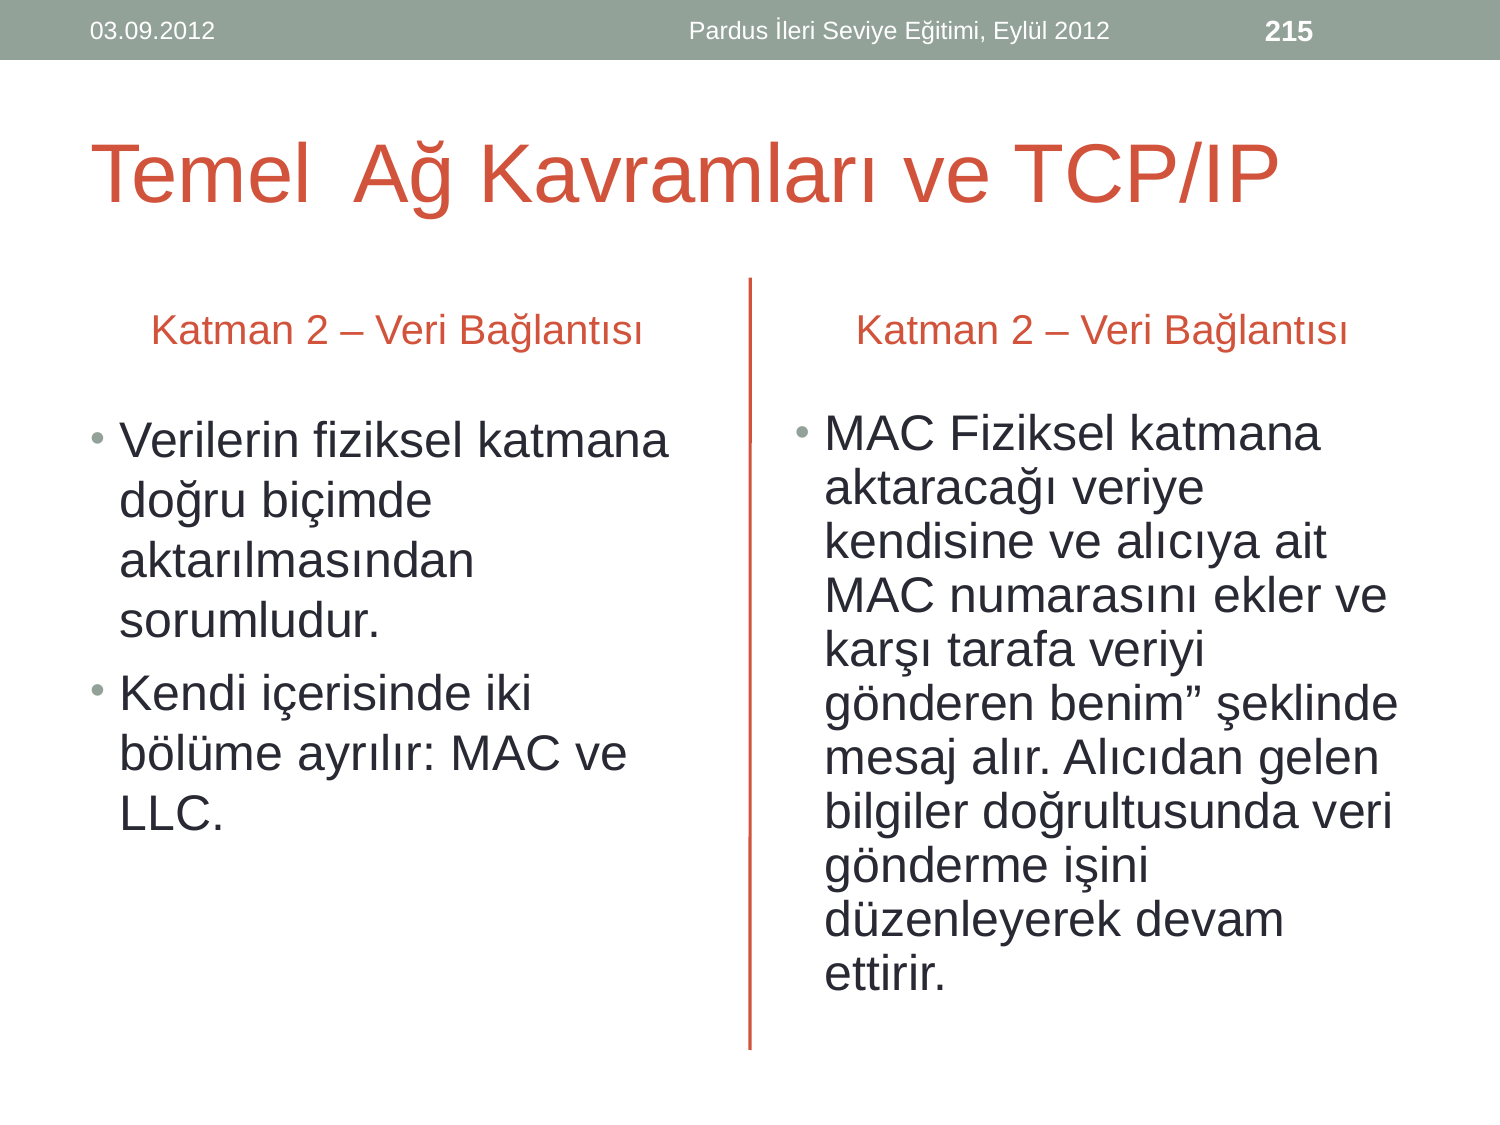

03.09.2012
Pardus İleri Seviye Eğitimi, Eylül 2012
# Temel Ağ Kavramları ve TCP/IP
Katman 2 – Veri Bağlantısı
Katman 2 – Veri Bağlantısı
Verilerin fiziksel katmana doğru biçimde aktarılmasından sorumludur.
Kendi içerisinde iki bölüme ayrılır: MAC ve LLC.
MAC Fiziksel katmana aktaracağı veriye kendisine ve alıcıya ait MAC numarasını ekler ve karşı tarafa veriyi gönderen benim” şeklinde mesaj alır. Alıcıdan gelen bilgiler doğrultusunda veri gönderme işini düzenleyerek devam ettirir.